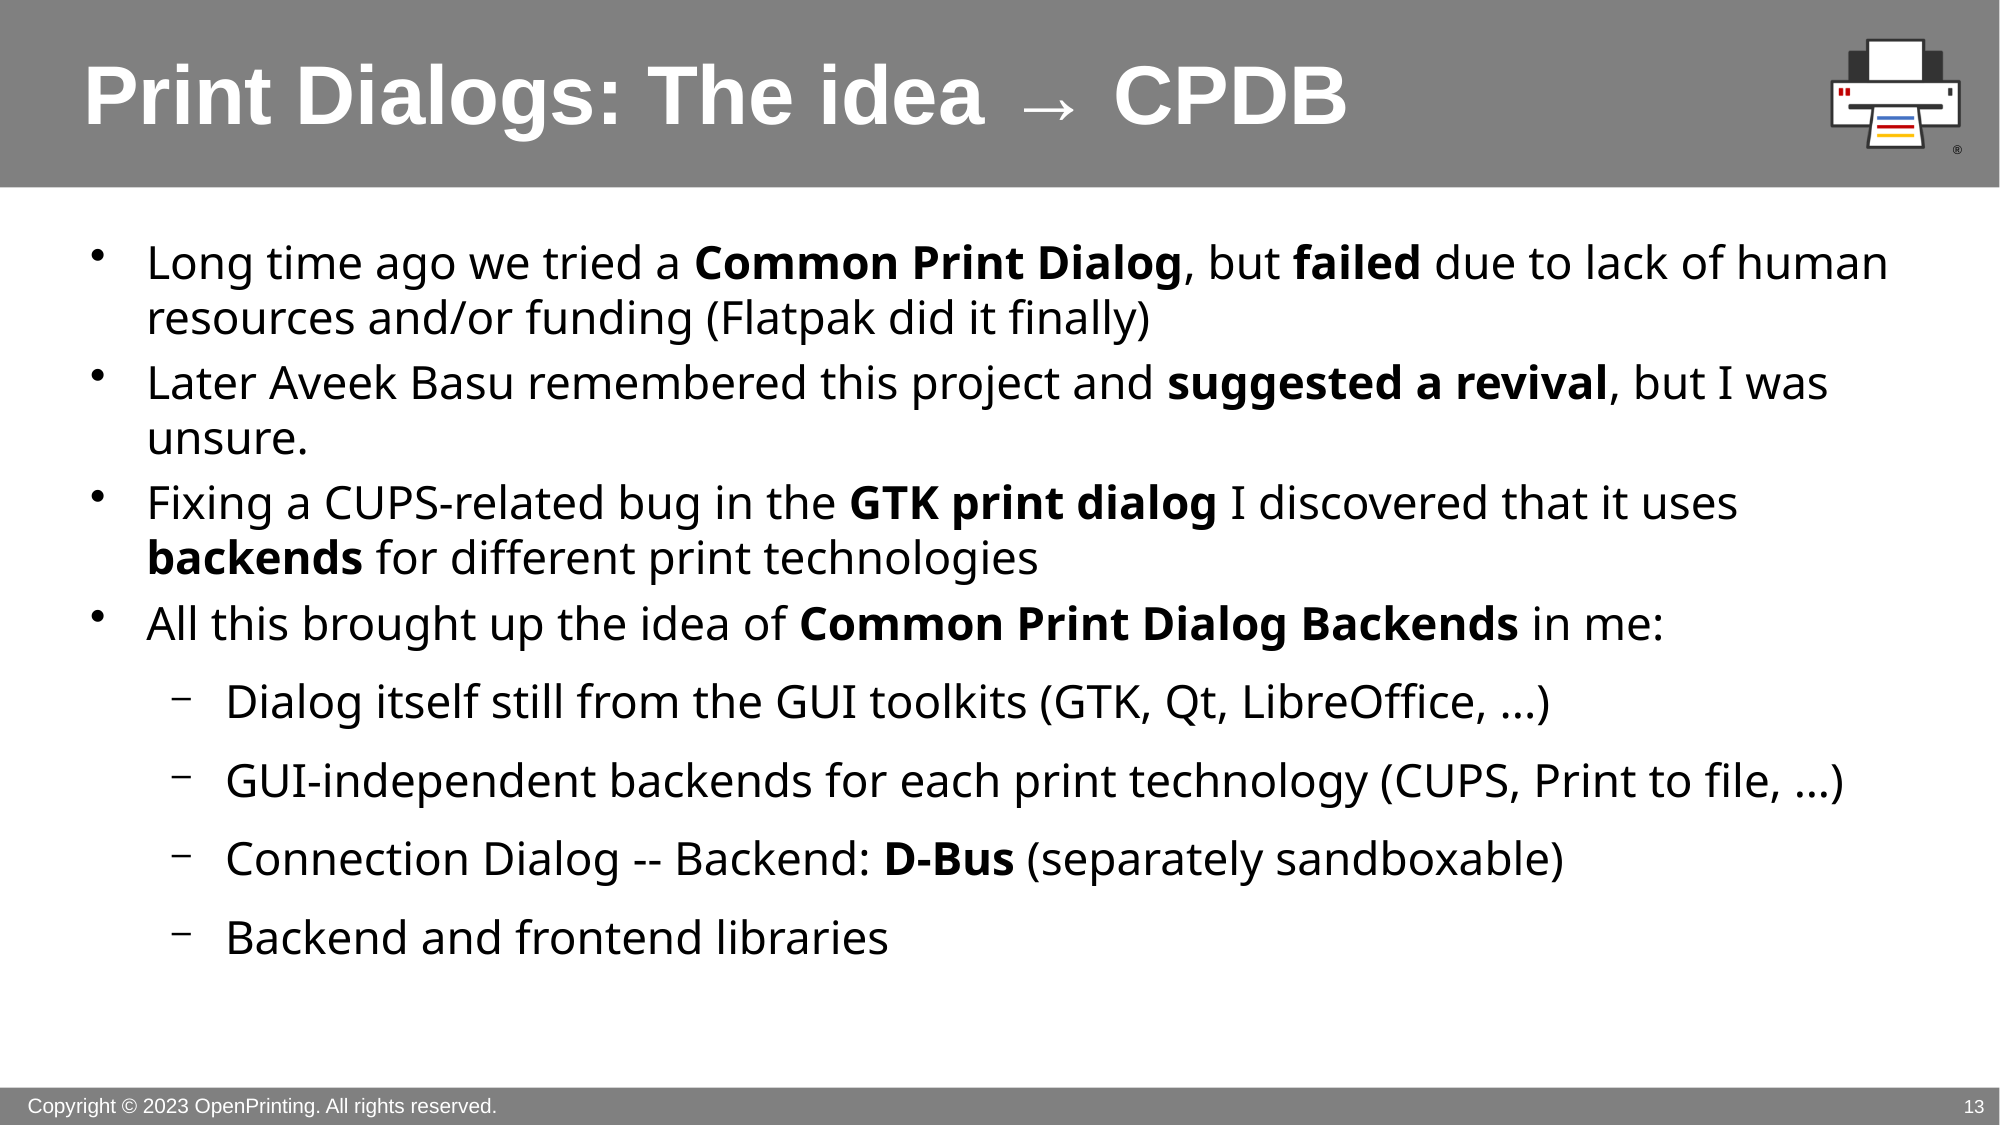

Print Dialogs: The idea → CPDB
# Long time ago we tried a Common Print Dialog, but failed due to lack of human resources and/or funding (Flatpak did it finally)
Later Aveek Basu remembered this project and suggested a revival, but I was unsure.
Fixing a CUPS-related bug in the GTK print dialog I discovered that it uses backends for different print technologies
All this brought up the idea of Common Print Dialog Backends in me:
Dialog itself still from the GUI toolkits (GTK, Qt, LibreOffice, ...)
GUI-independent backends for each print technology (CUPS, Print to file, …)
Connection Dialog -- Backend: D-Bus (separately sandboxable)
Backend and frontend libraries